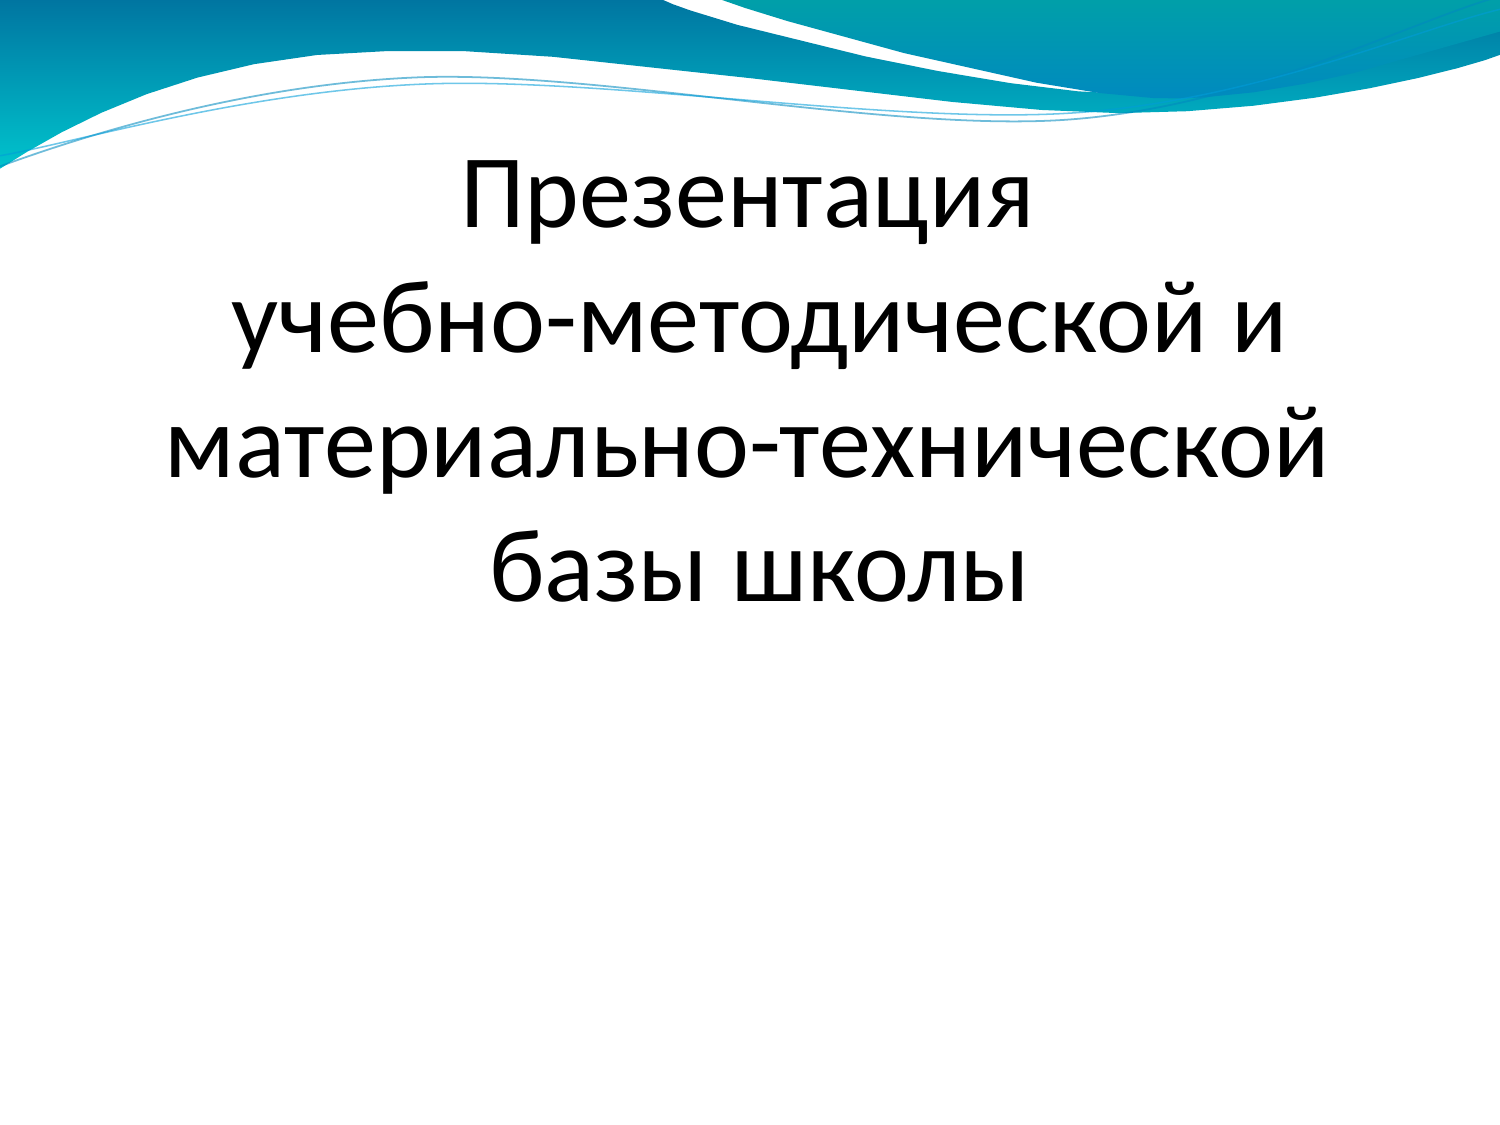

# Презентация учебно-методической и материально-технической базы школы